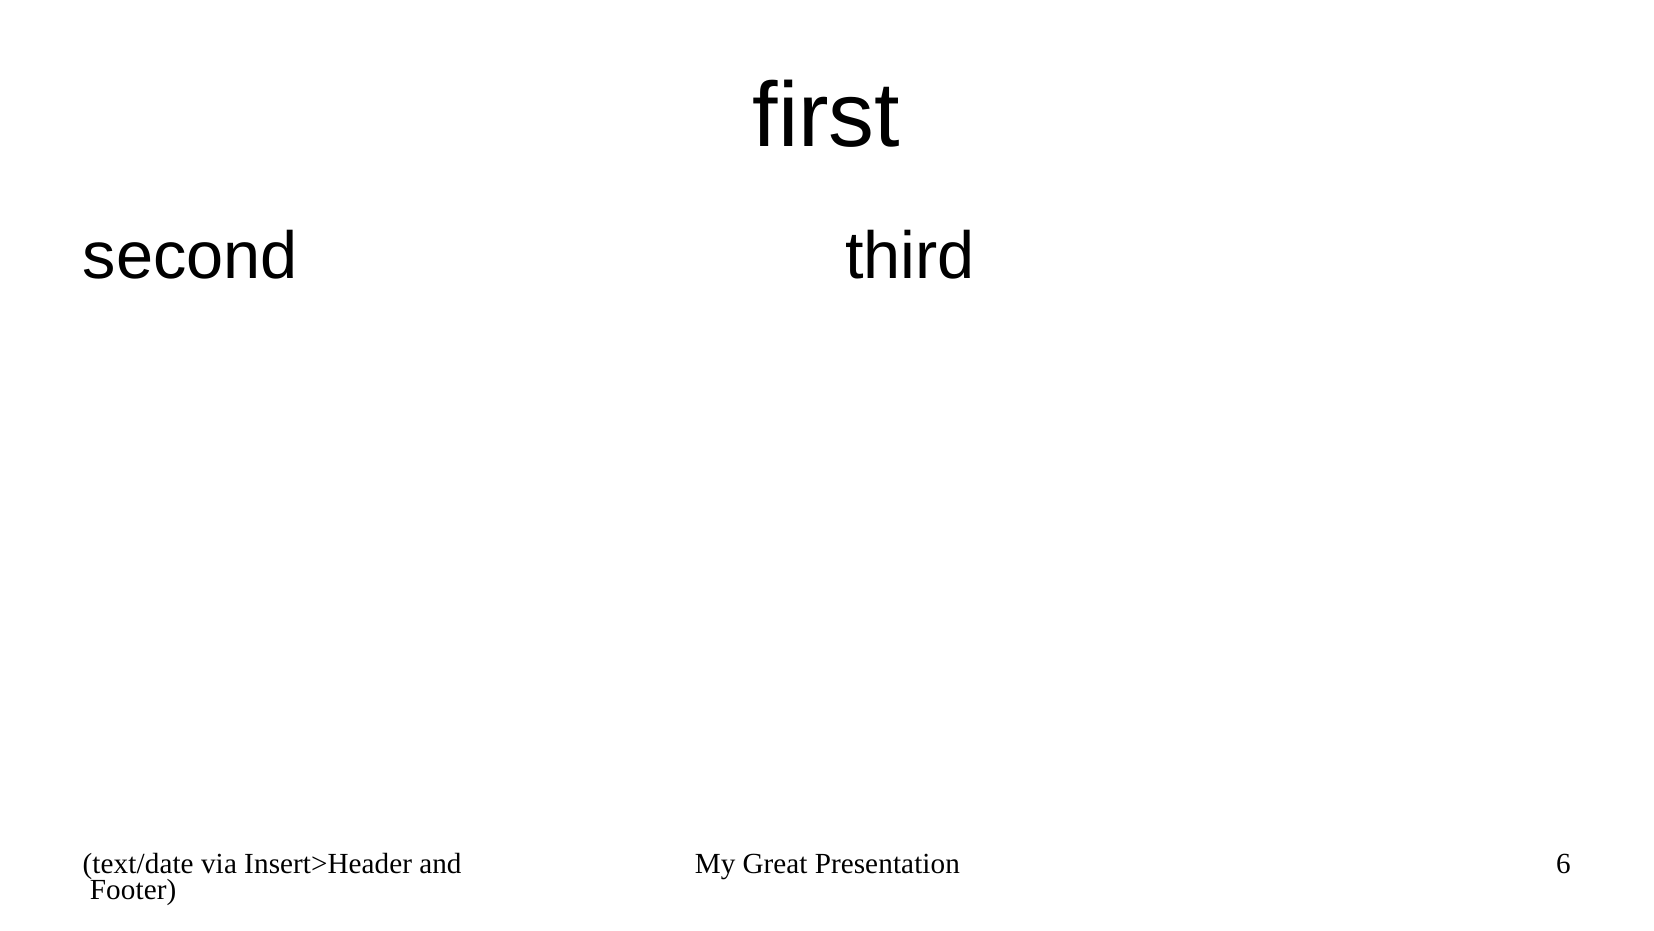

# first
second
third
(text/date via Insert>Header and Footer)
My Great Presentation
6